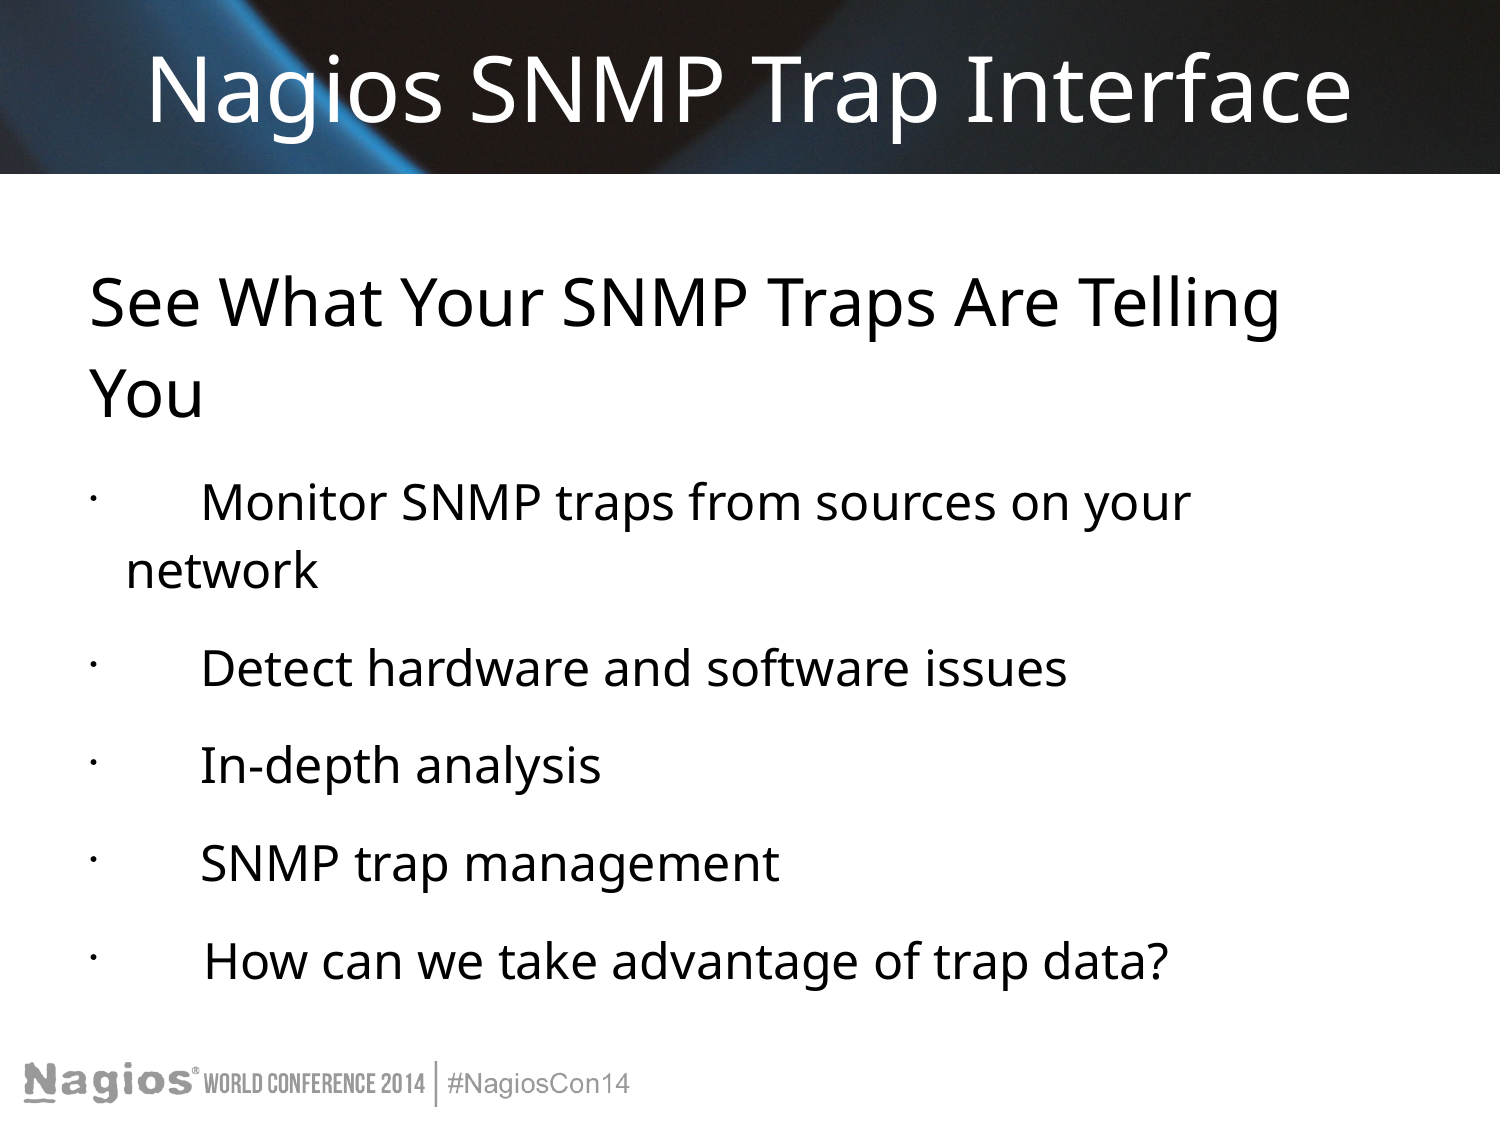

# Nagios SNMP Trap Interface
See What Your SNMP Traps Are Telling You
	Monitor SNMP traps from sources on your network
	Detect hardware and software issues
	In-depth analysis
	SNMP trap management
 How can we take advantage of trap data?